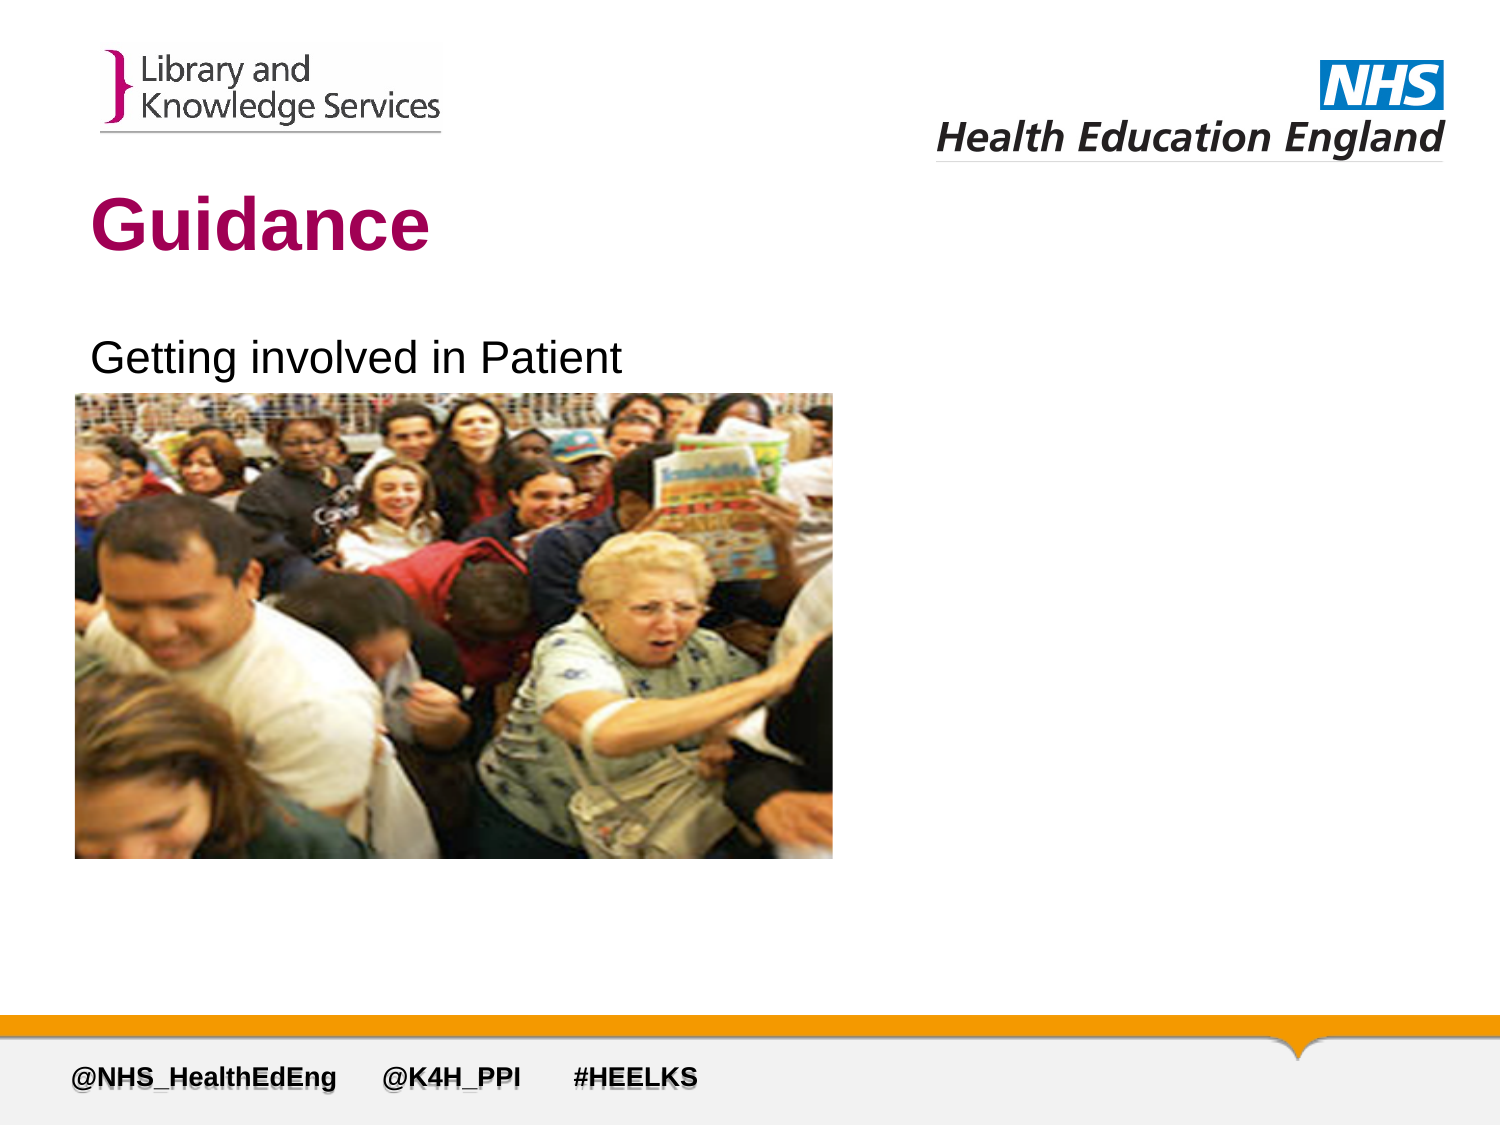

# Guidance
Getting involved in Patient Information does not mean hordes of patients making their way to the library!
http://kfh.libraryservices.nhs.uk/patient-and-public-information/
@NHS_HealthEdEng @K4H_PPI #HEELKS